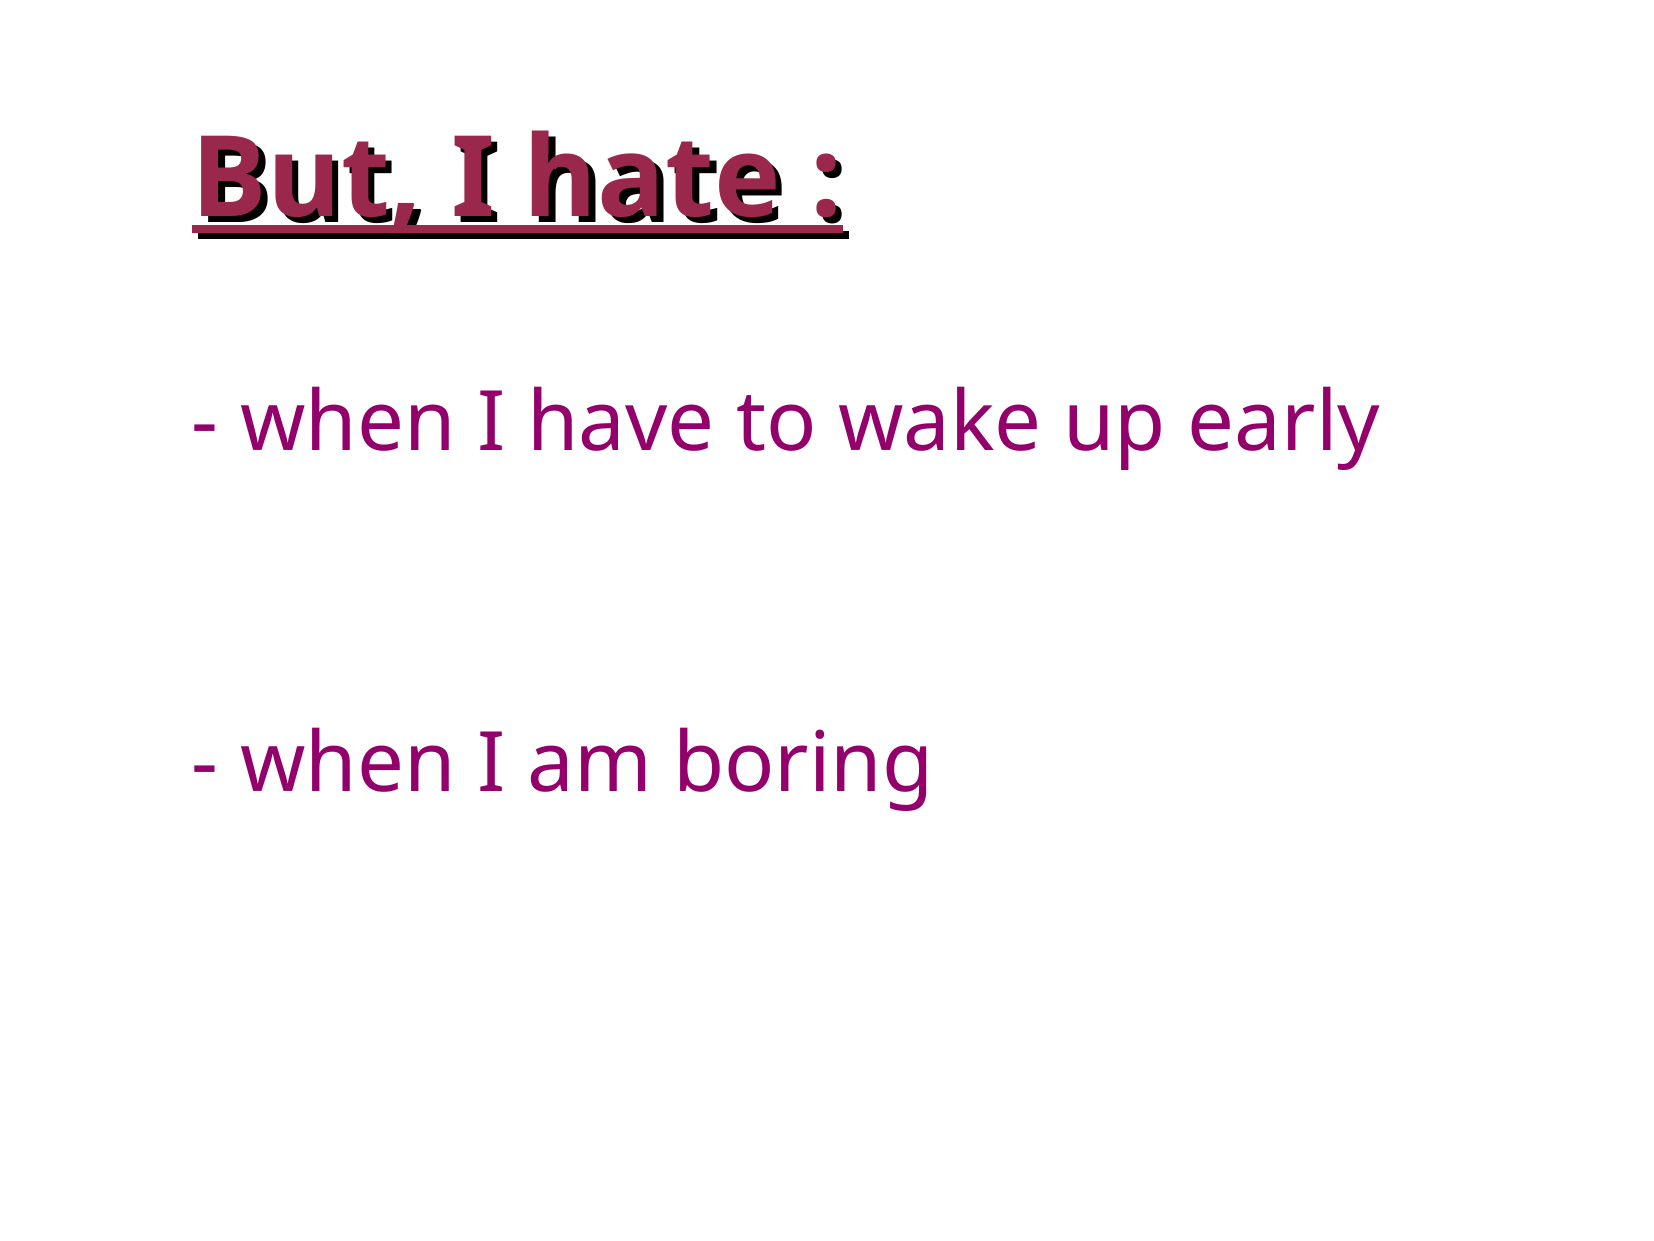

But, I hate :
- when I have to wake up early
- when I am boring